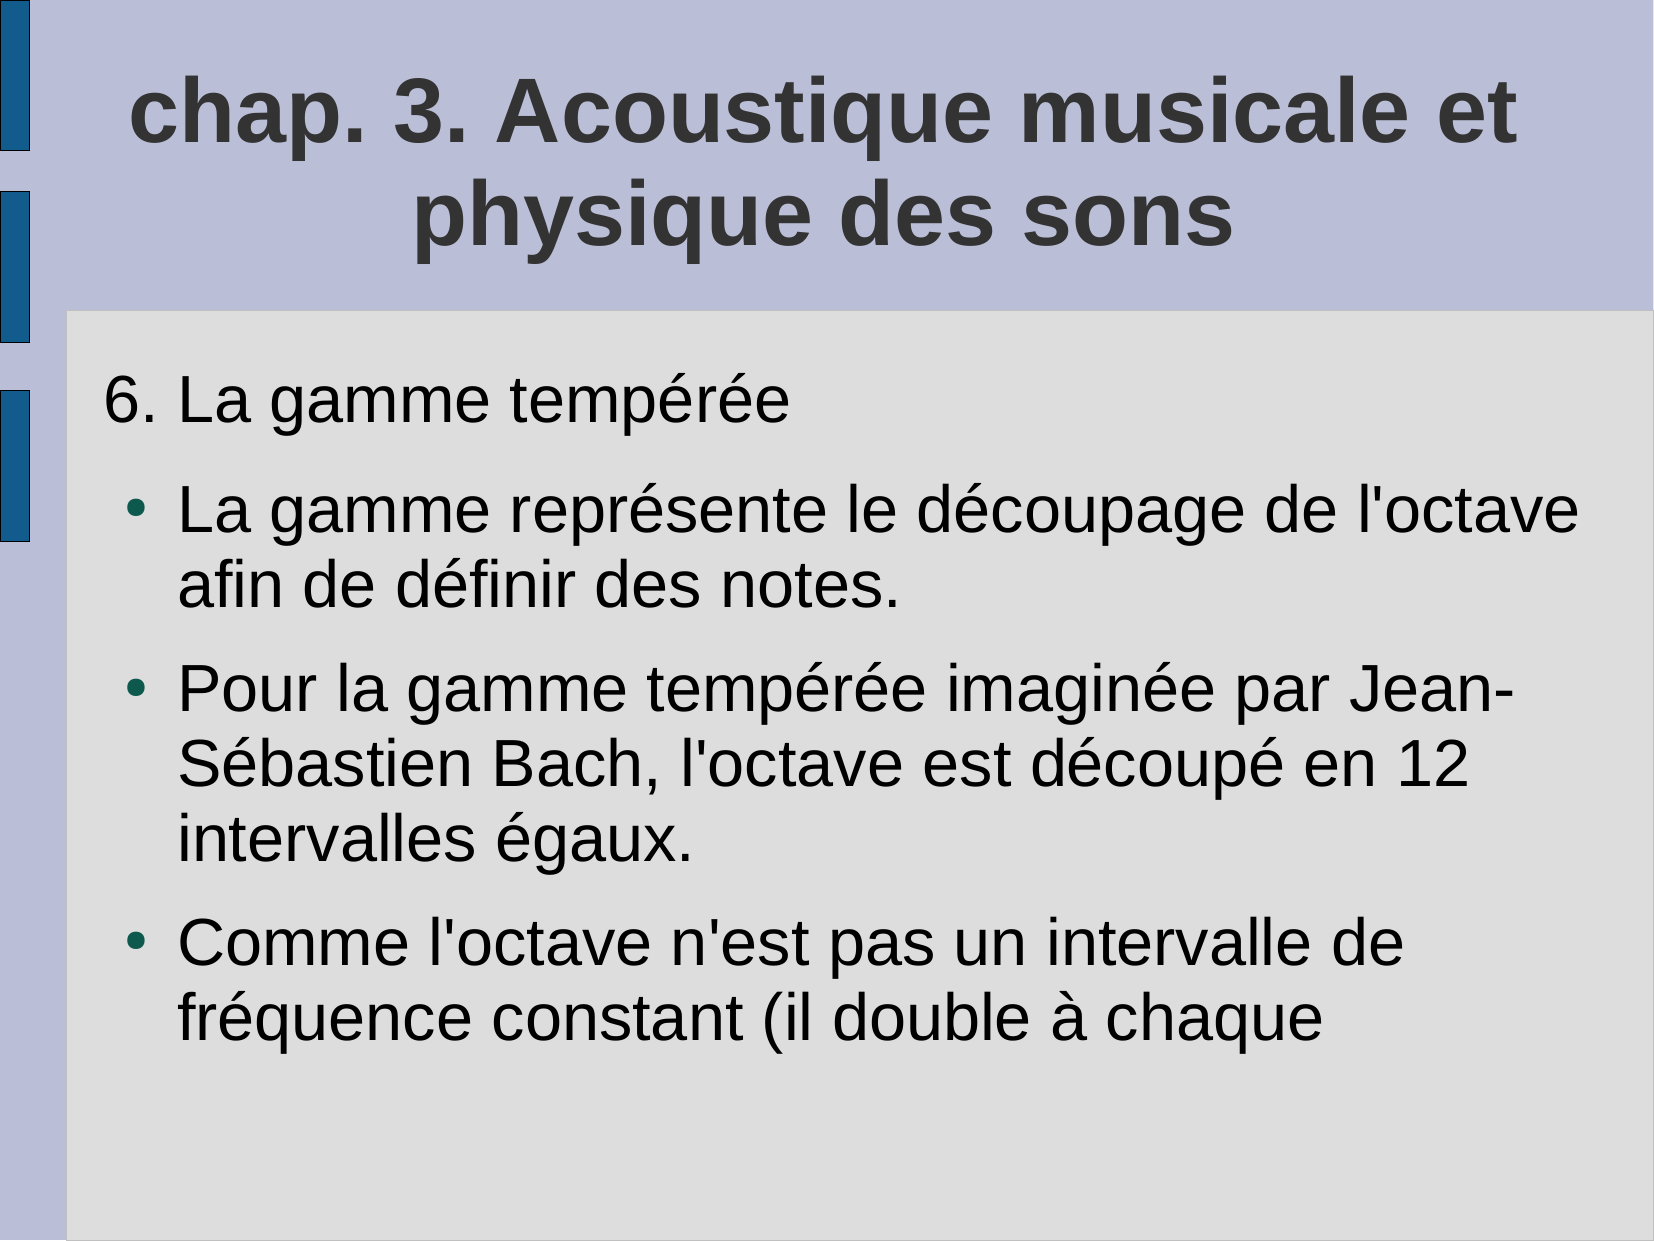

# chap. 3. Acoustique musicale et physique des sons
6. La gamme tempérée
La gamme représente le découpage de l'octave afin de définir des notes.
Pour la gamme tempérée imaginée par Jean-Sébastien Bach, l'octave est découpé en 12 intervalles égaux.
Comme l'octave n'est pas un intervalle de fréquence constant (il double à chaque